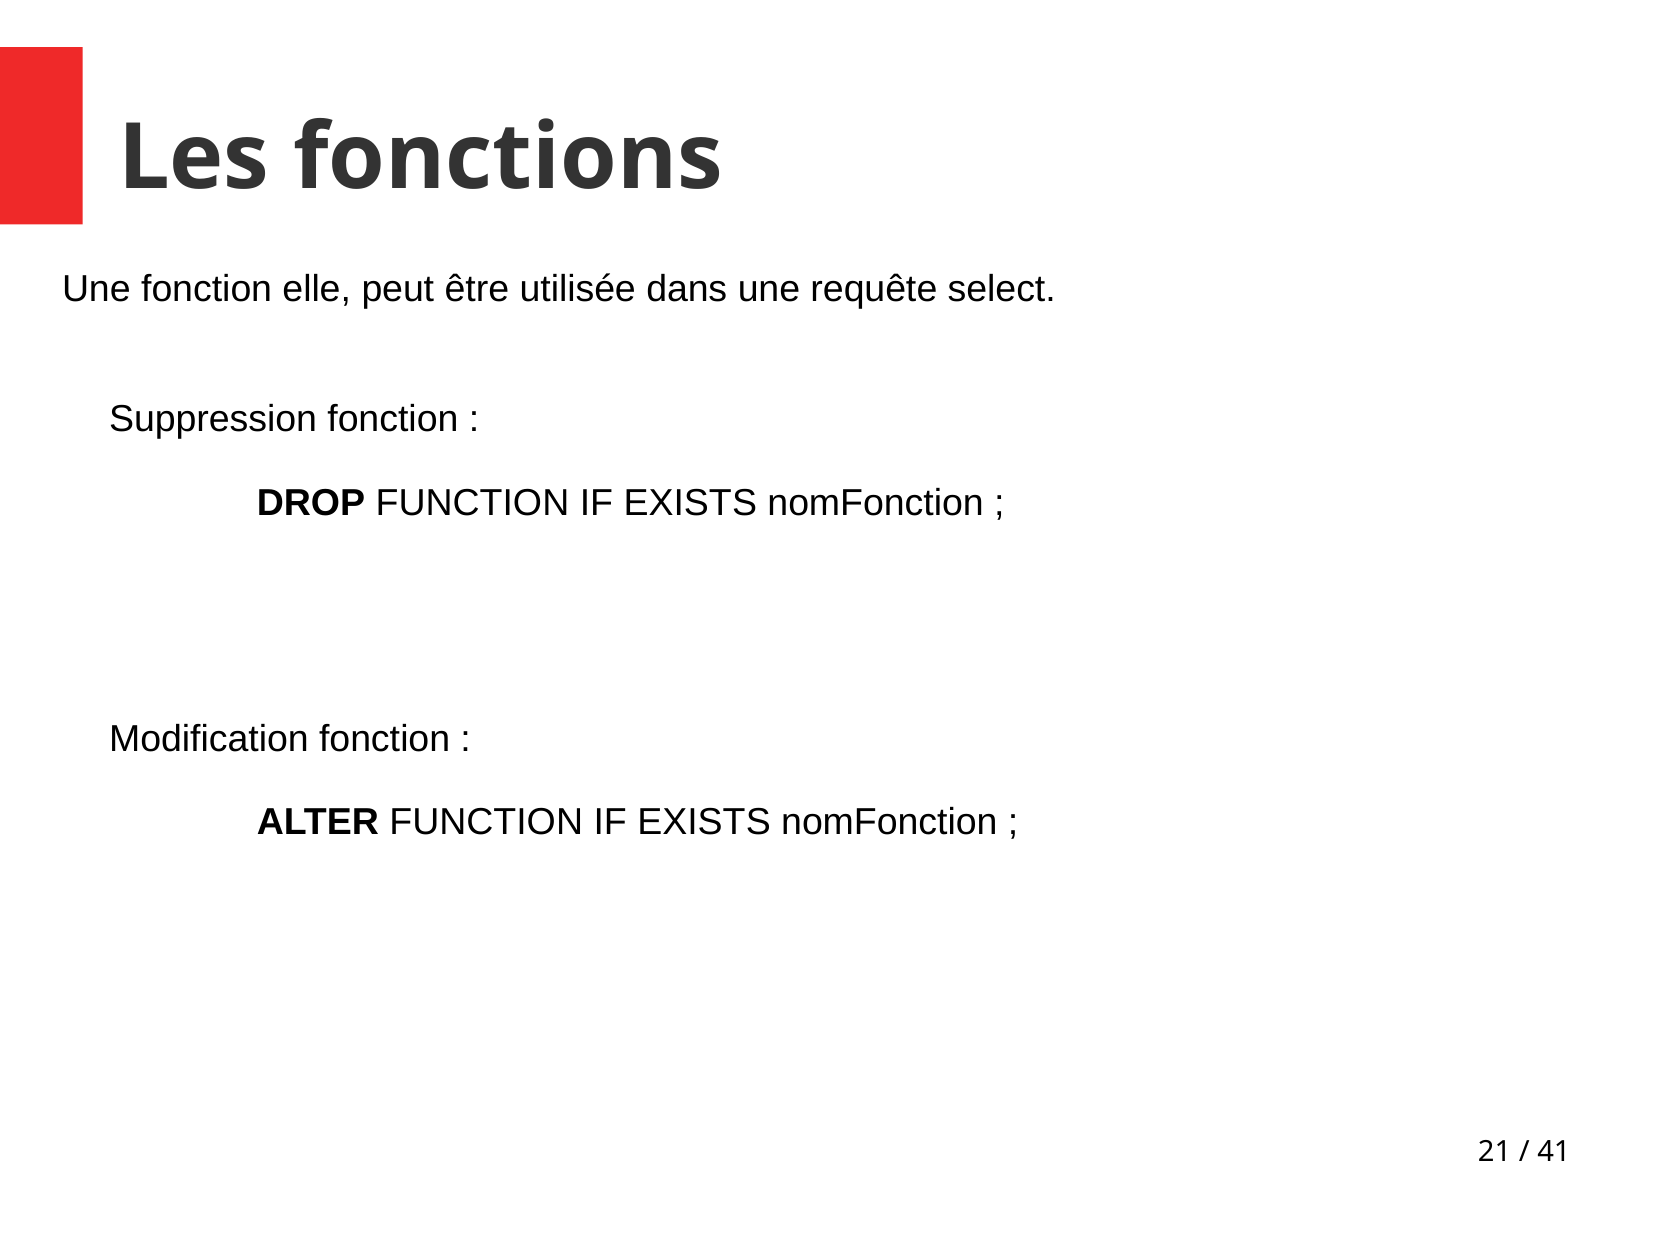

# Les fonctions
Une fonction elle, peut être utilisée dans une requête select.
Suppression fonction :
		DROP FUNCTION IF EXISTS nomFonction ;
Modification fonction :
		ALTER FUNCTION IF EXISTS nomFonction ;
21